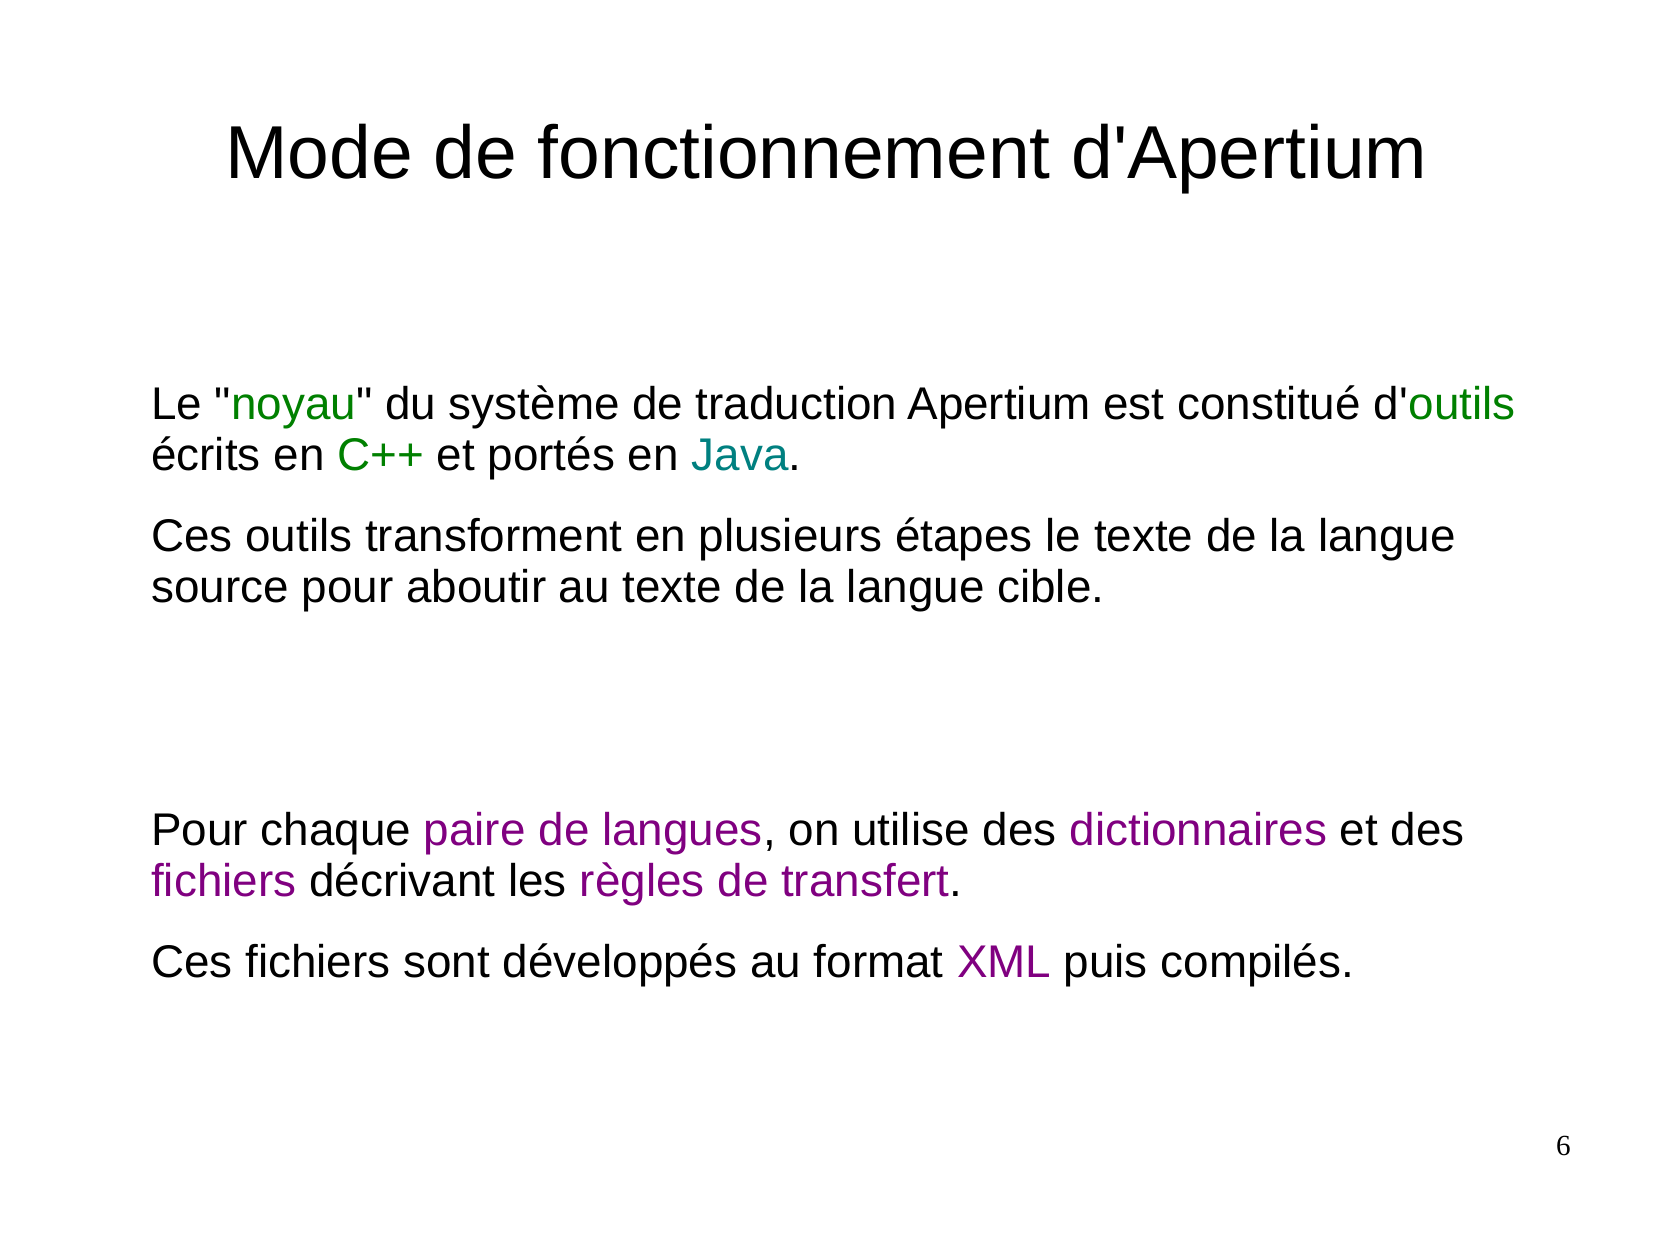

# Mode de fonctionnement d'Apertium
Le "noyau" du système de traduction Apertium est constitué d'outils écrits en C++ et portés en Java.
Ces outils transforment en plusieurs étapes le texte de la langue source pour aboutir au texte de la langue cible.
Pour chaque paire de langues, on utilise des dictionnaires et des fichiers décrivant les règles de transfert.
Ces fichiers sont développés au format XML puis compilés.
6